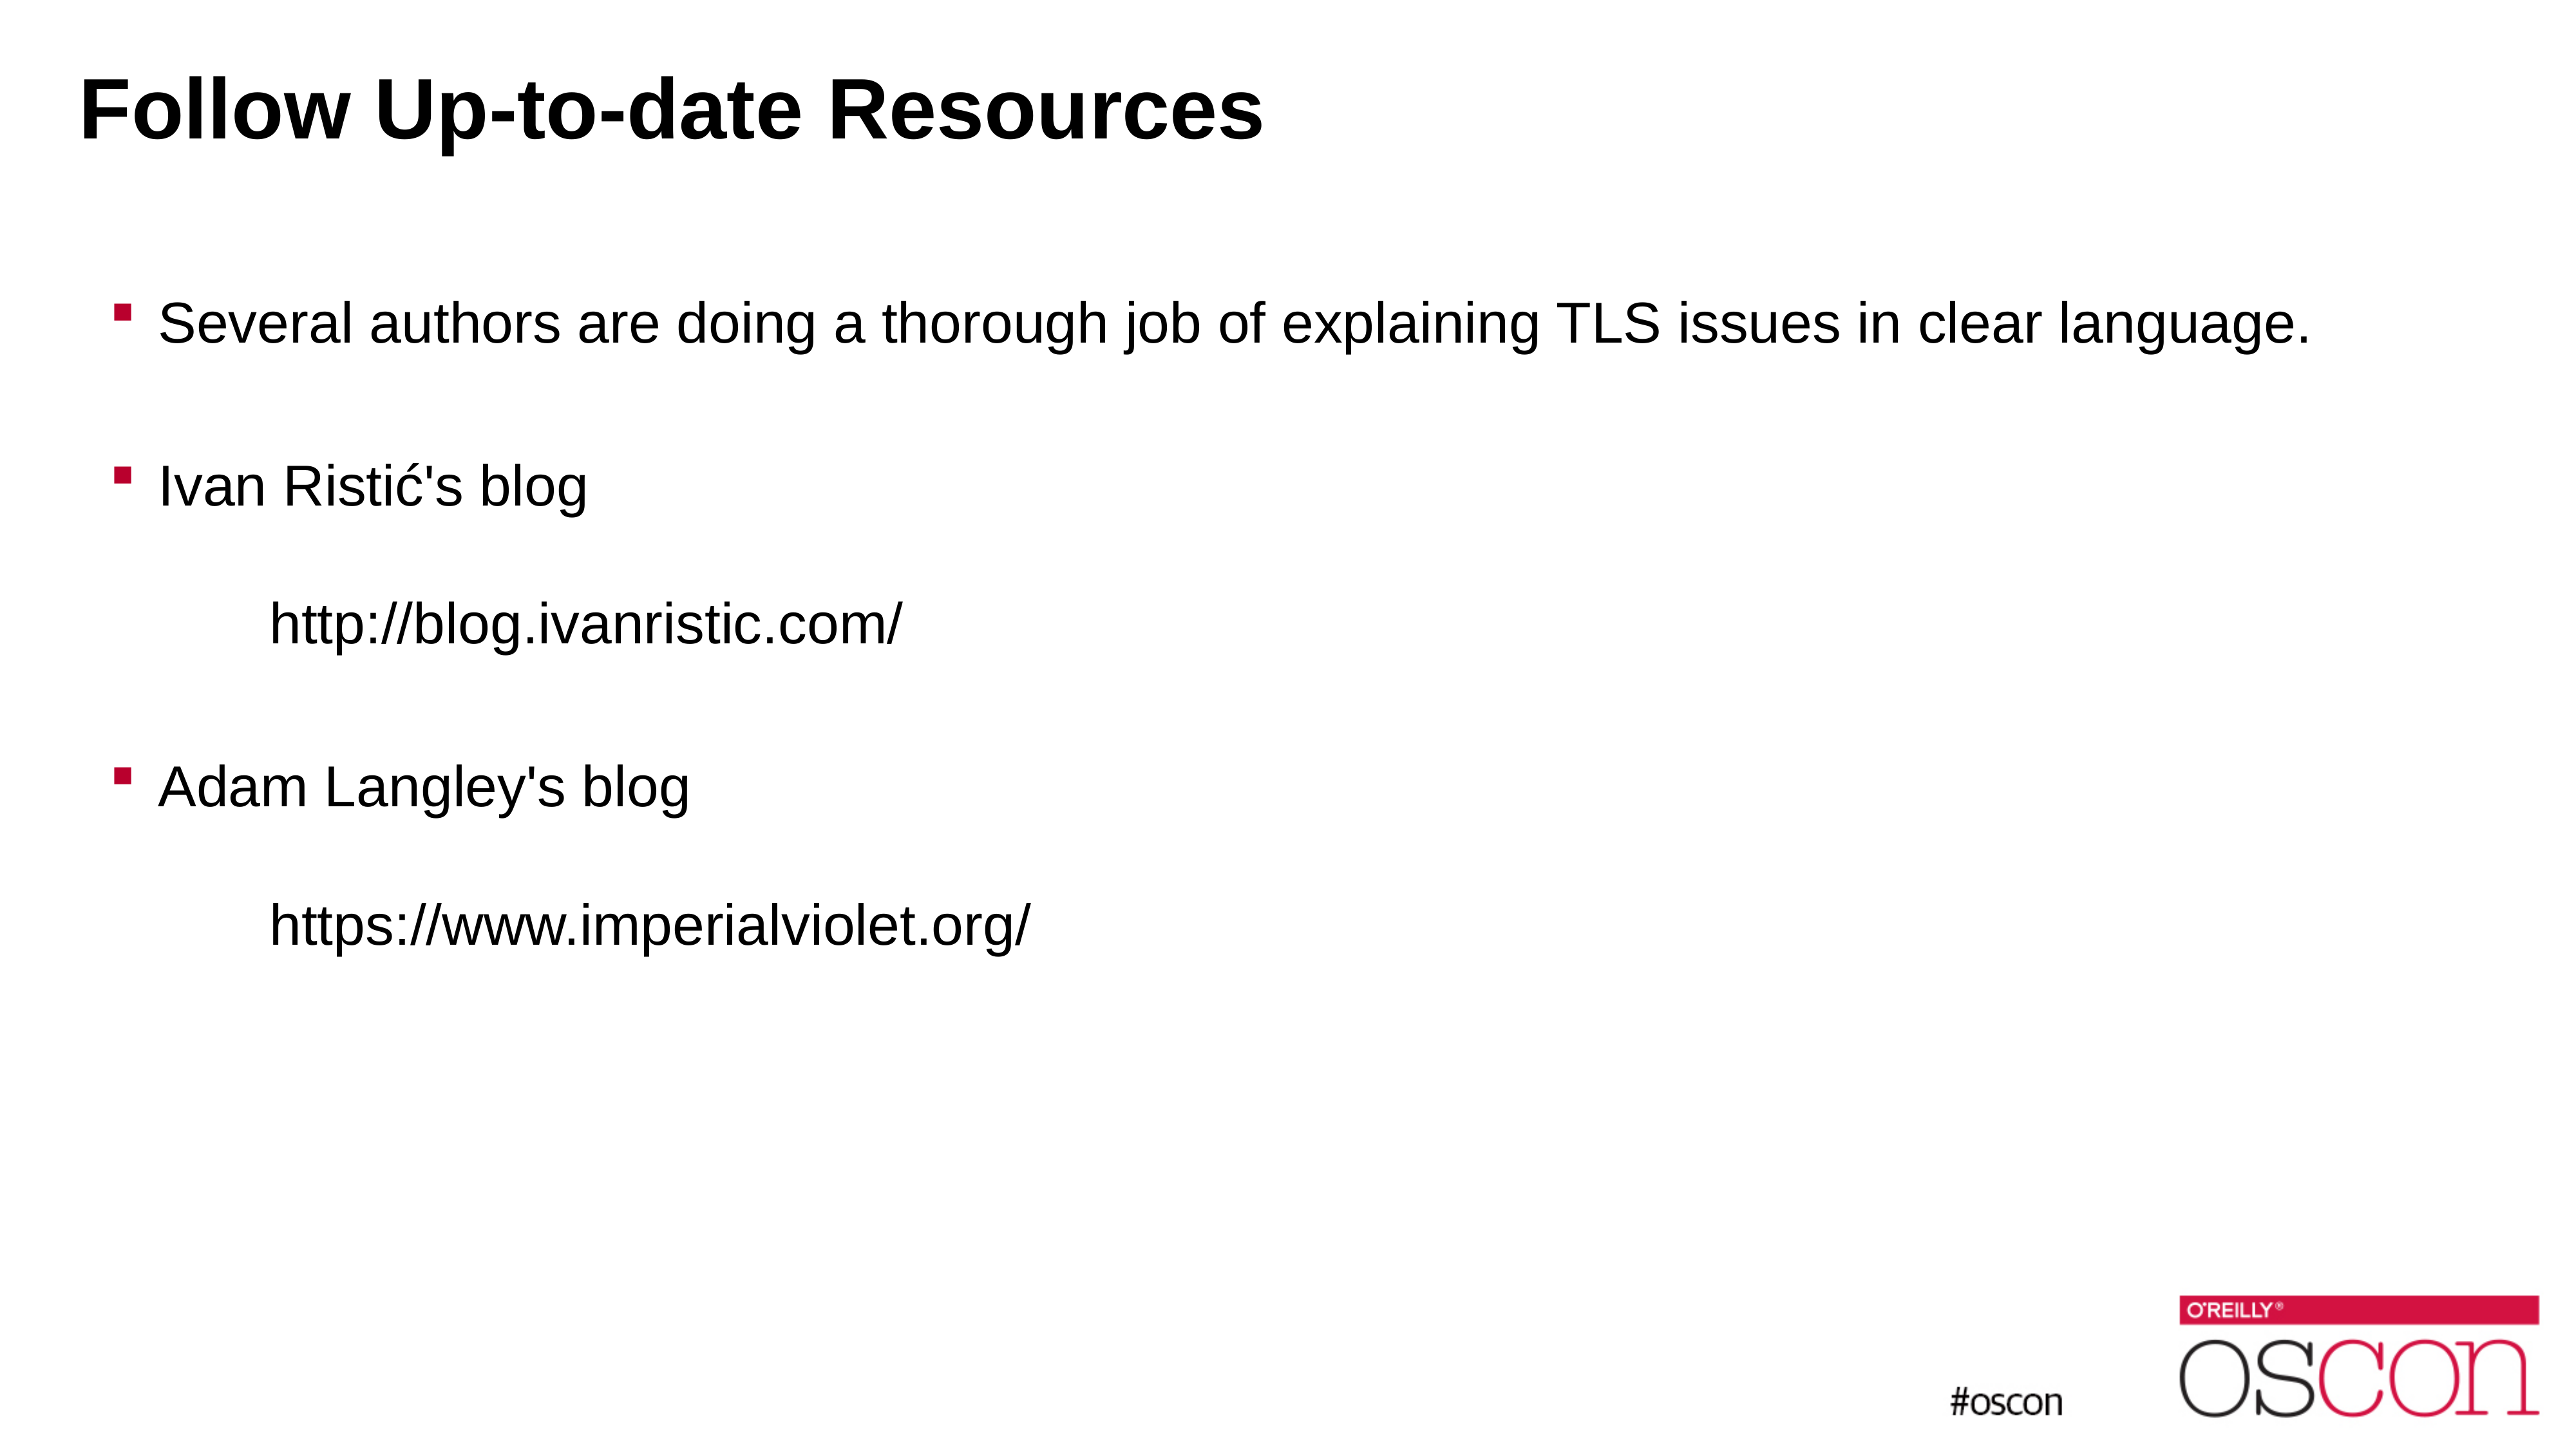

# Follow Up-to-date Resources
Several authors are doing a thorough job of explaining TLS issues in clear language.
Ivan Ristić's blog
		http://blog.ivanristic.com/
Adam Langley's blog
		https://www.imperialviolet.org/